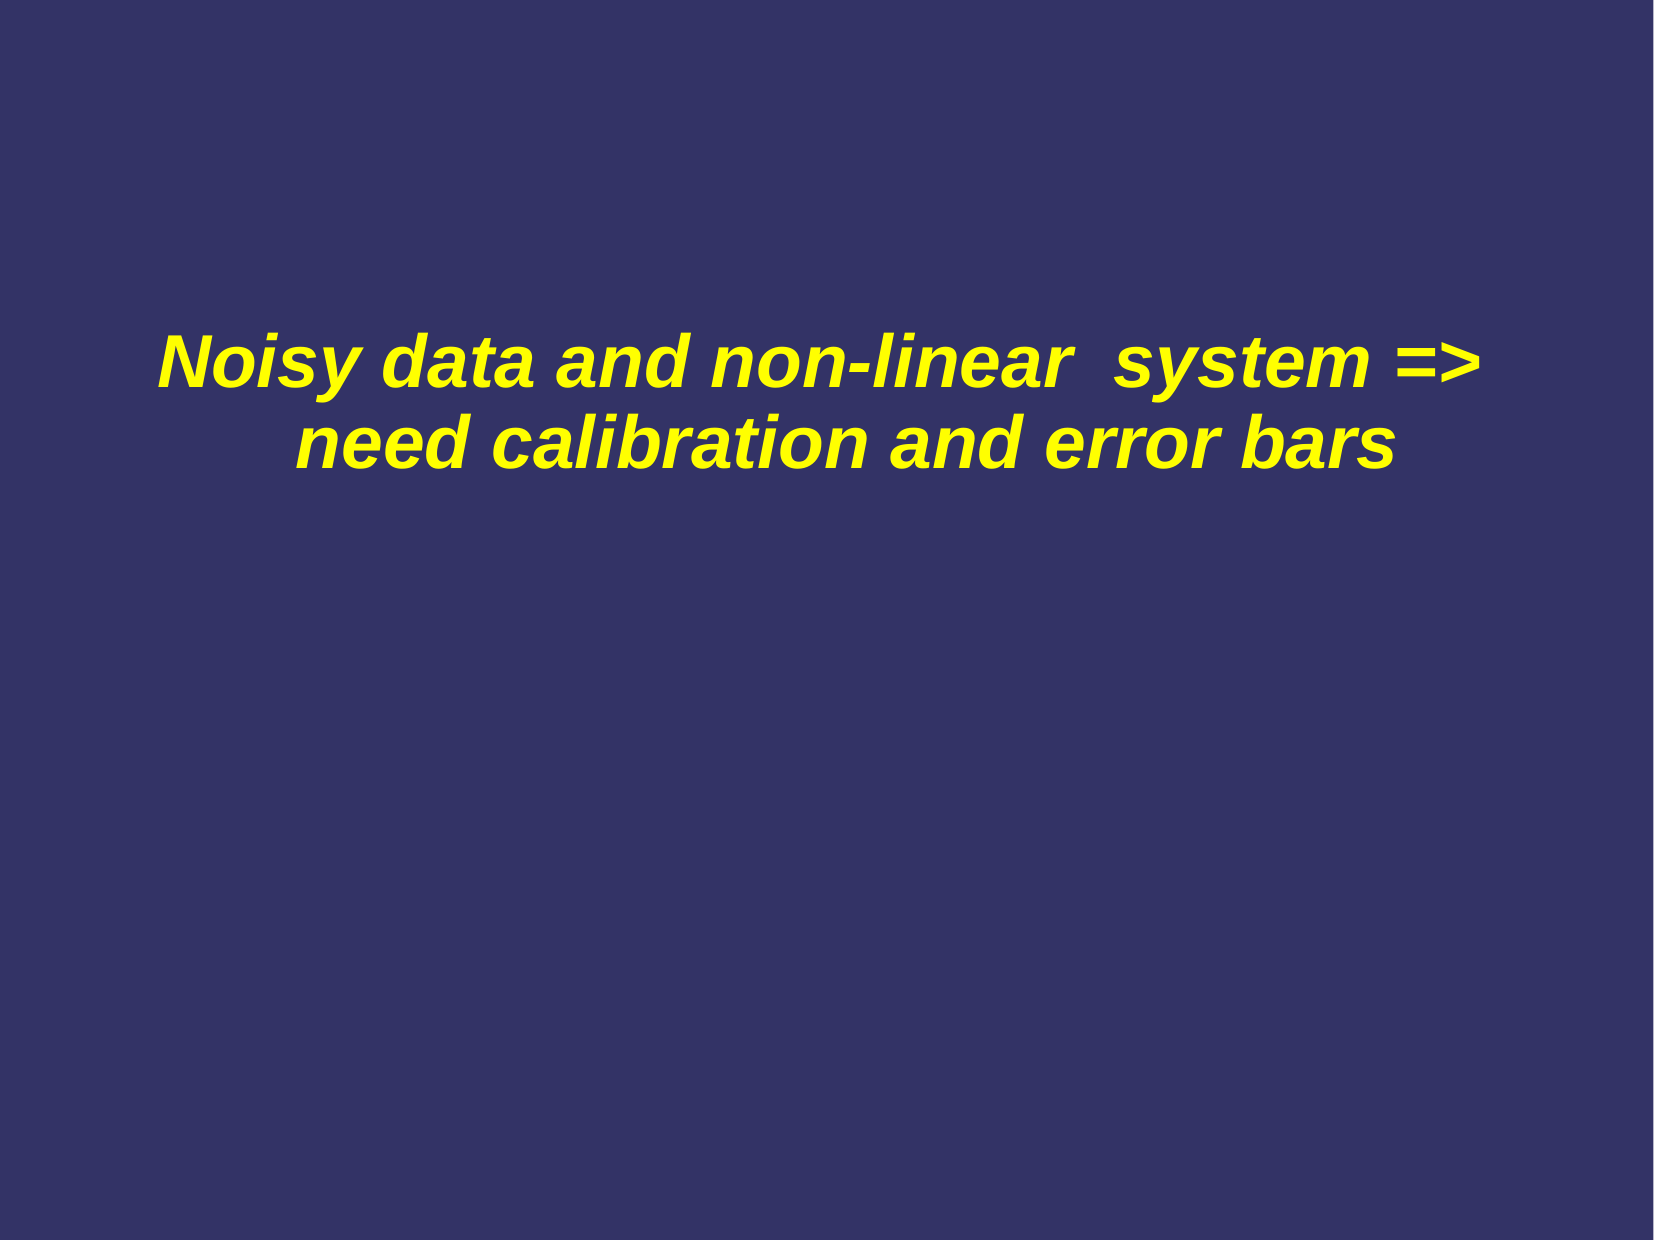

# Noisy data and non-linear system => need calibration and error bars